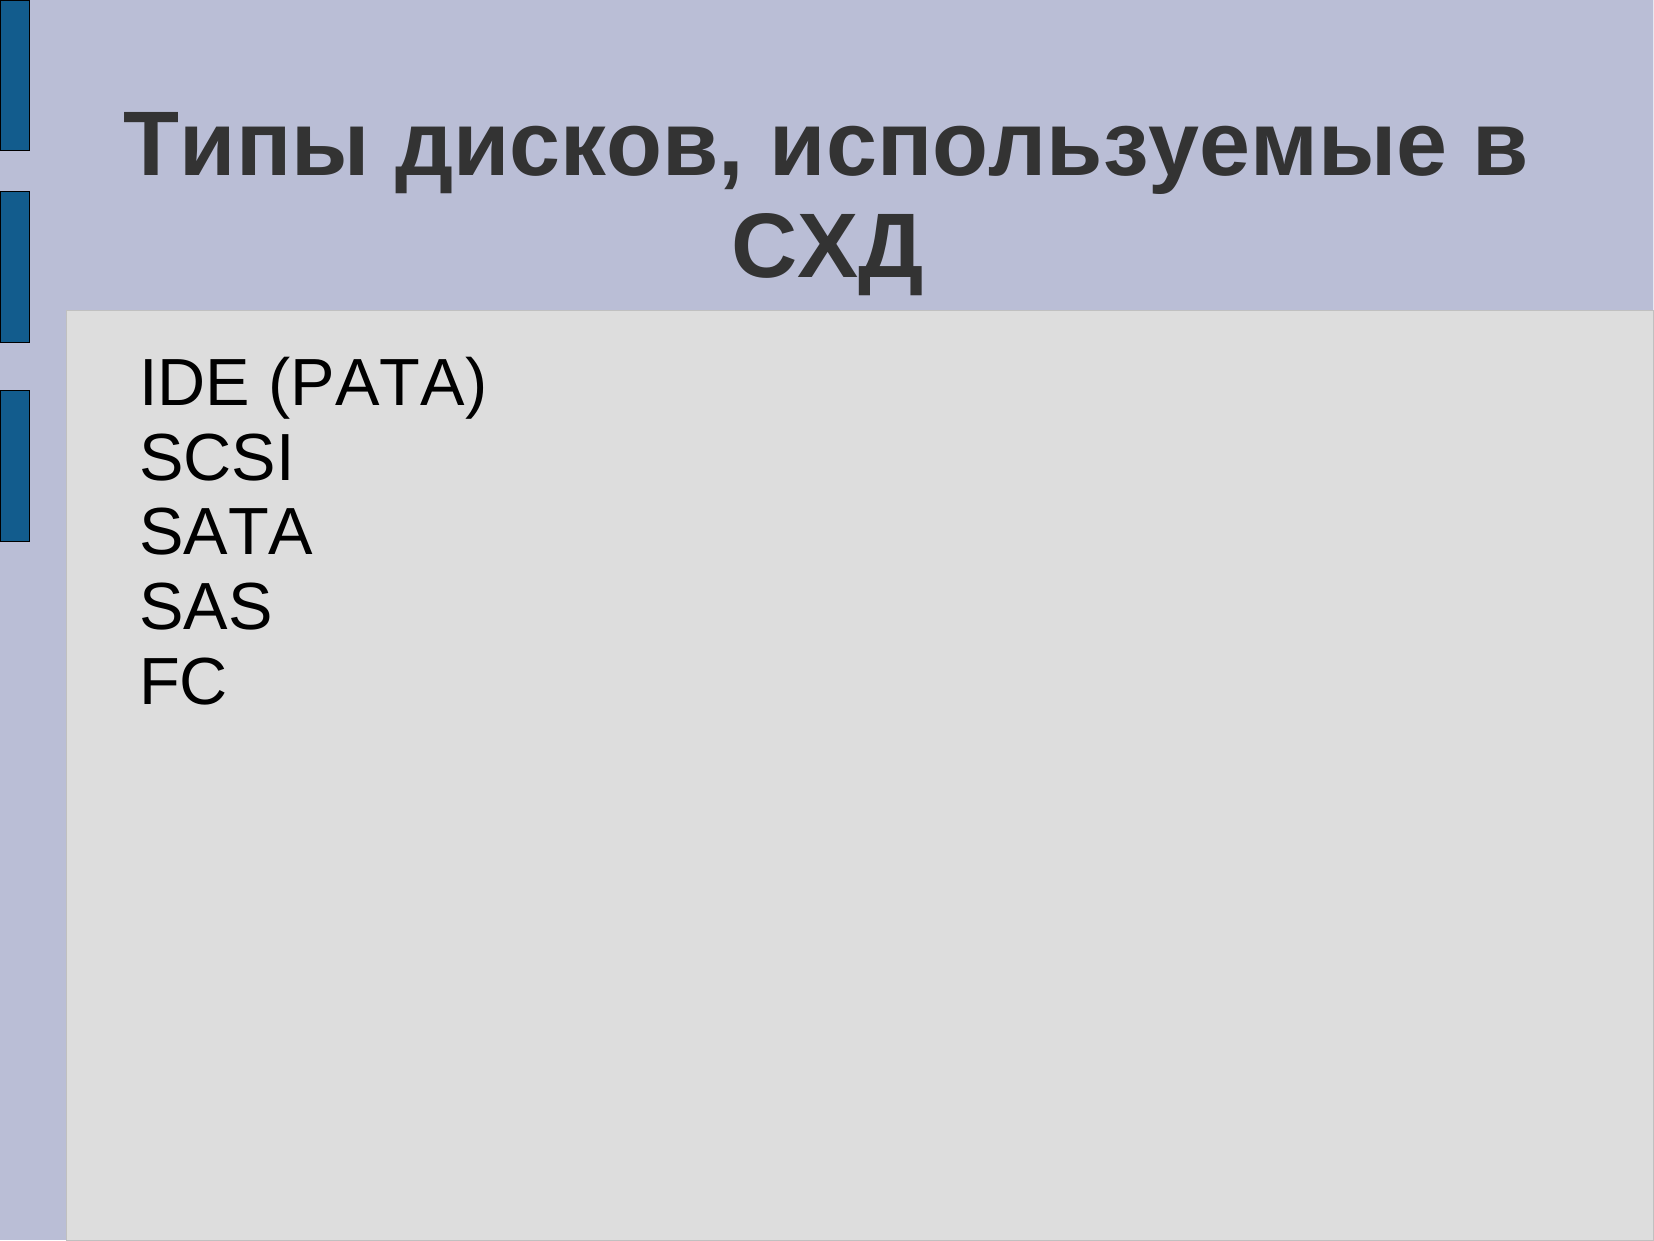

# Типы дисков, используемые в СХД
IDE (PATA)
SCSI
SATA
SAS
FC